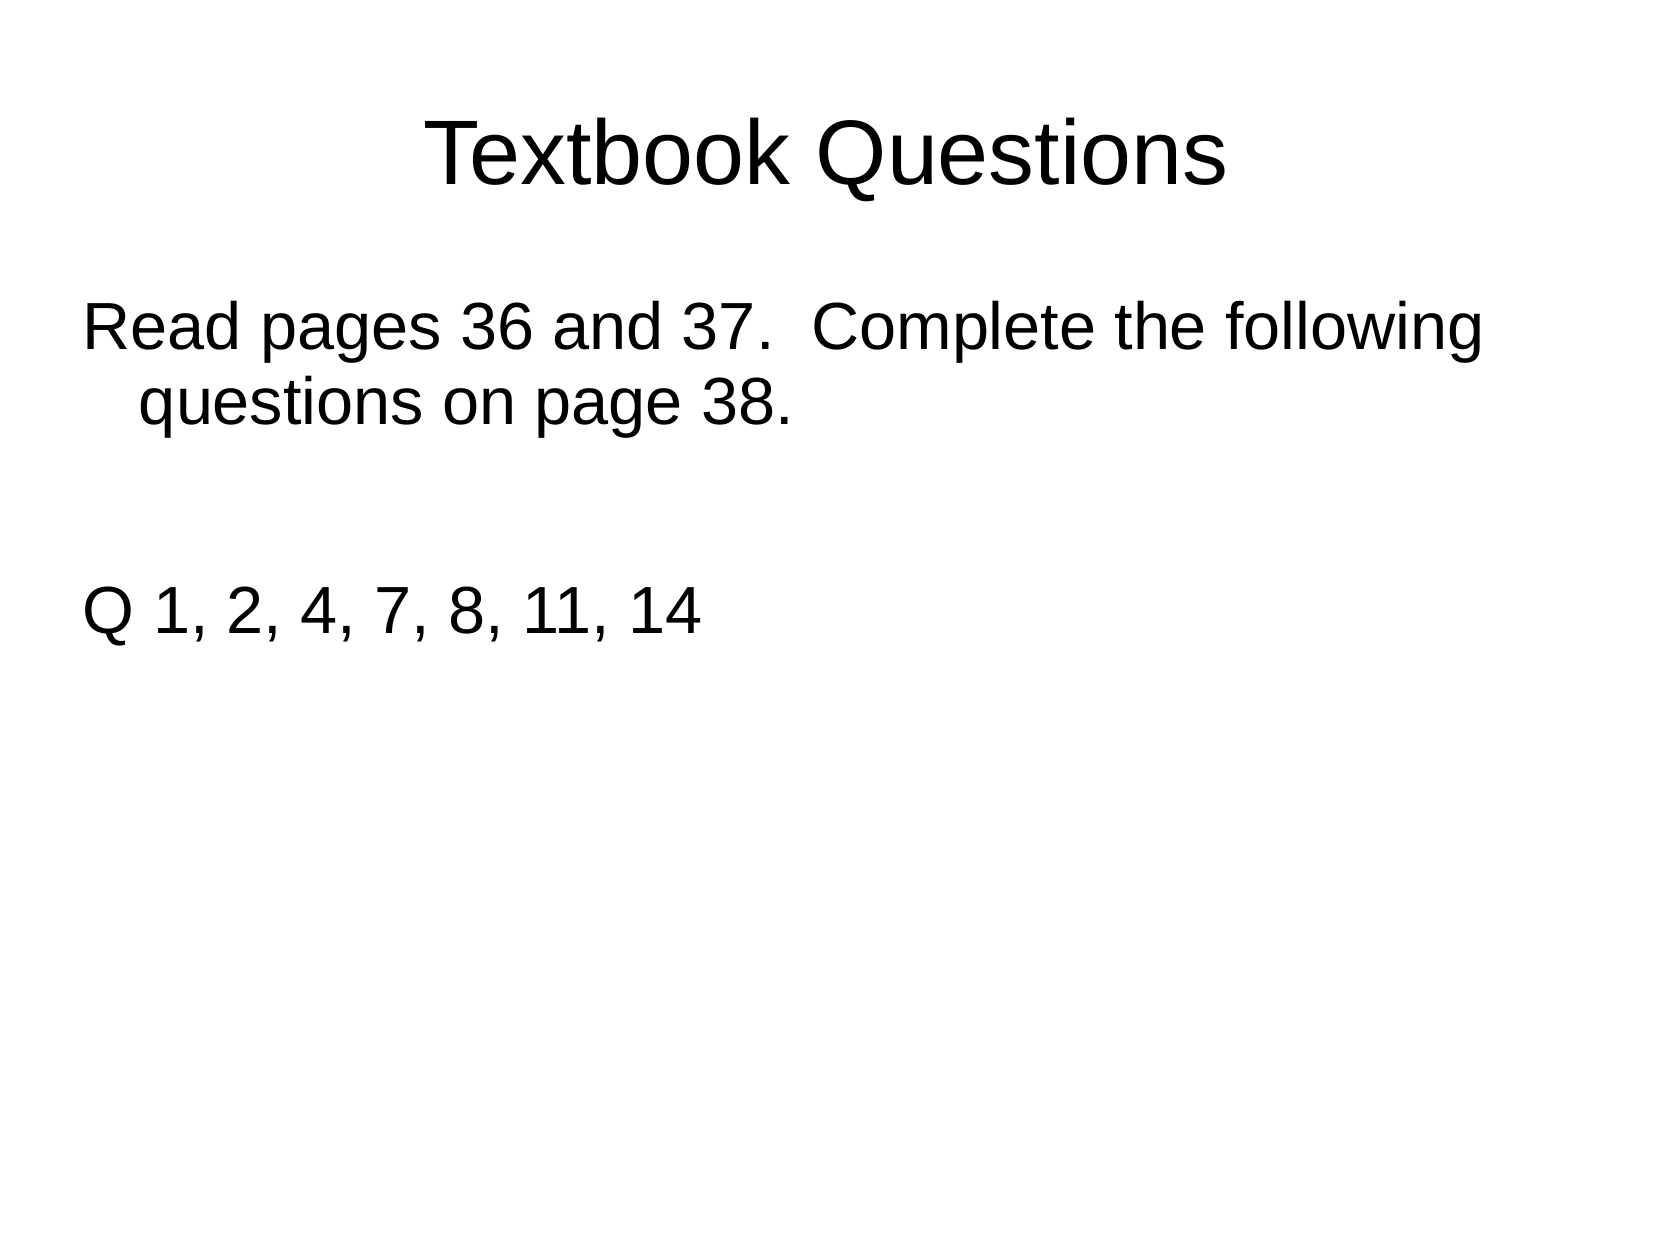

# Textbook Questions
Read pages 36 and 37. Complete the following questions on page 38.
Q 1, 2, 4, 7, 8, 11, 14